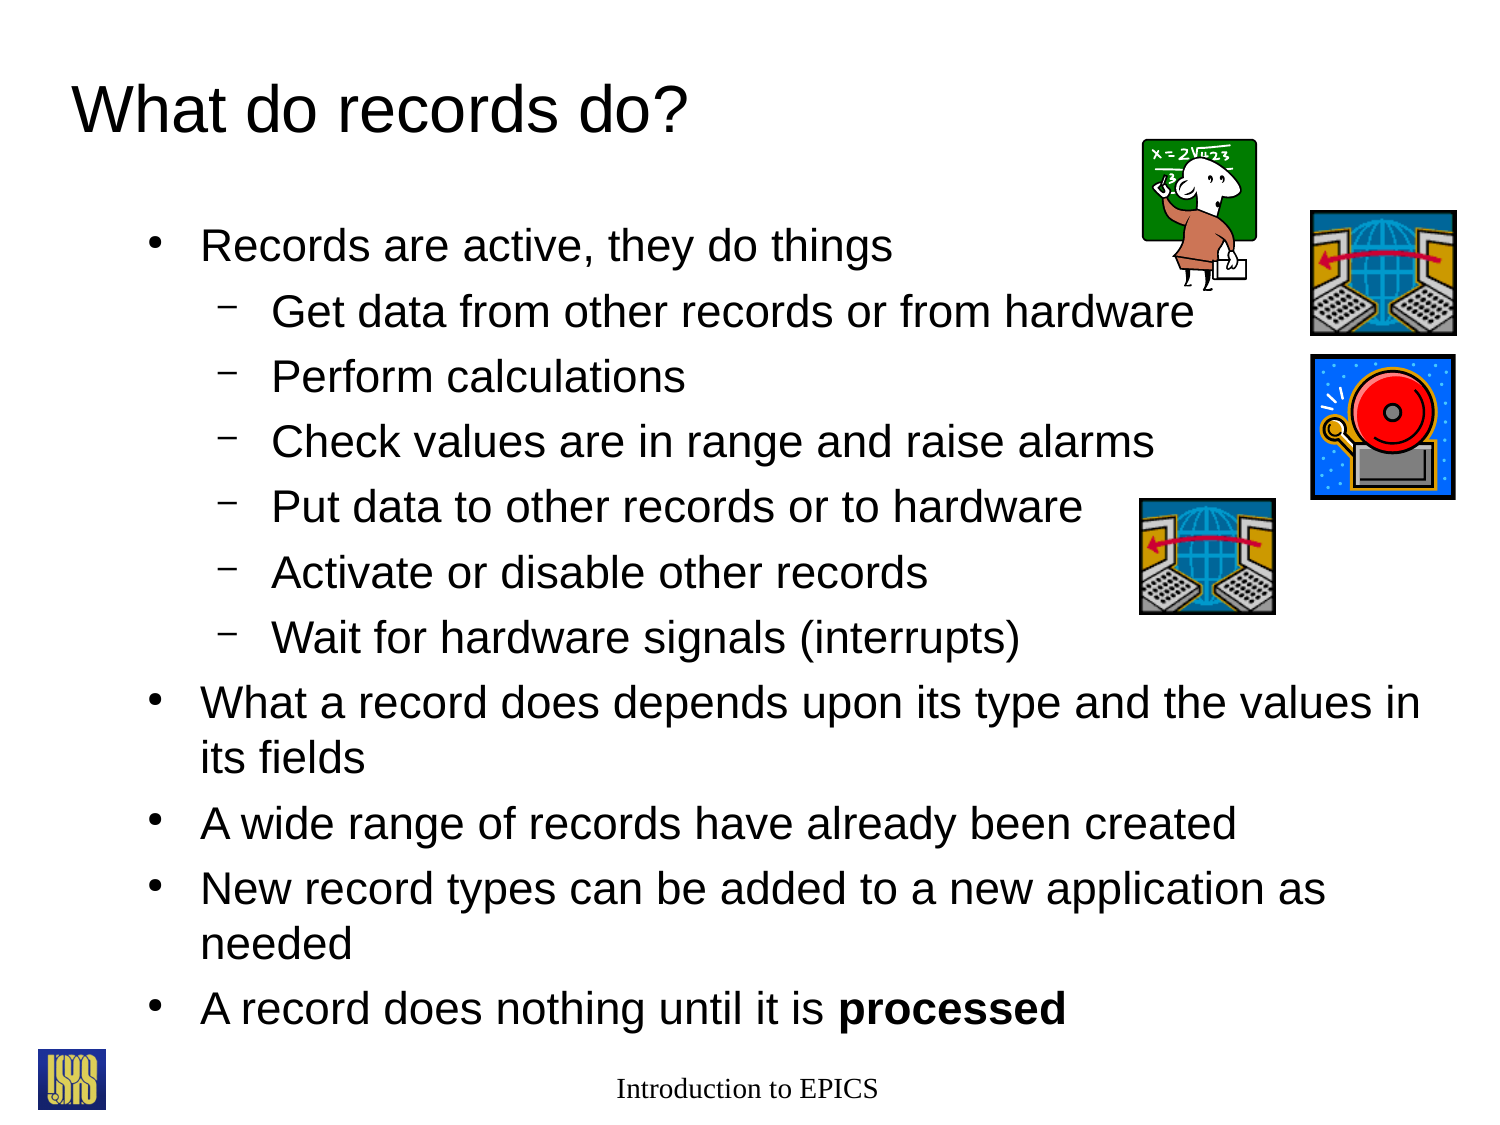

# What do records do?
Records are active, they do things
Get data from other records or from hardware
Perform calculations
Check values are in range and raise alarms
Put data to other records or to hardware
Activate or disable other records
Wait for hardware signals (interrupts)
What a record does depends upon its type and the values in its fields
A wide range of records have already been created
New record types can be added to a new application as needed
A record does nothing until it is processed
[Your Presentation Title]